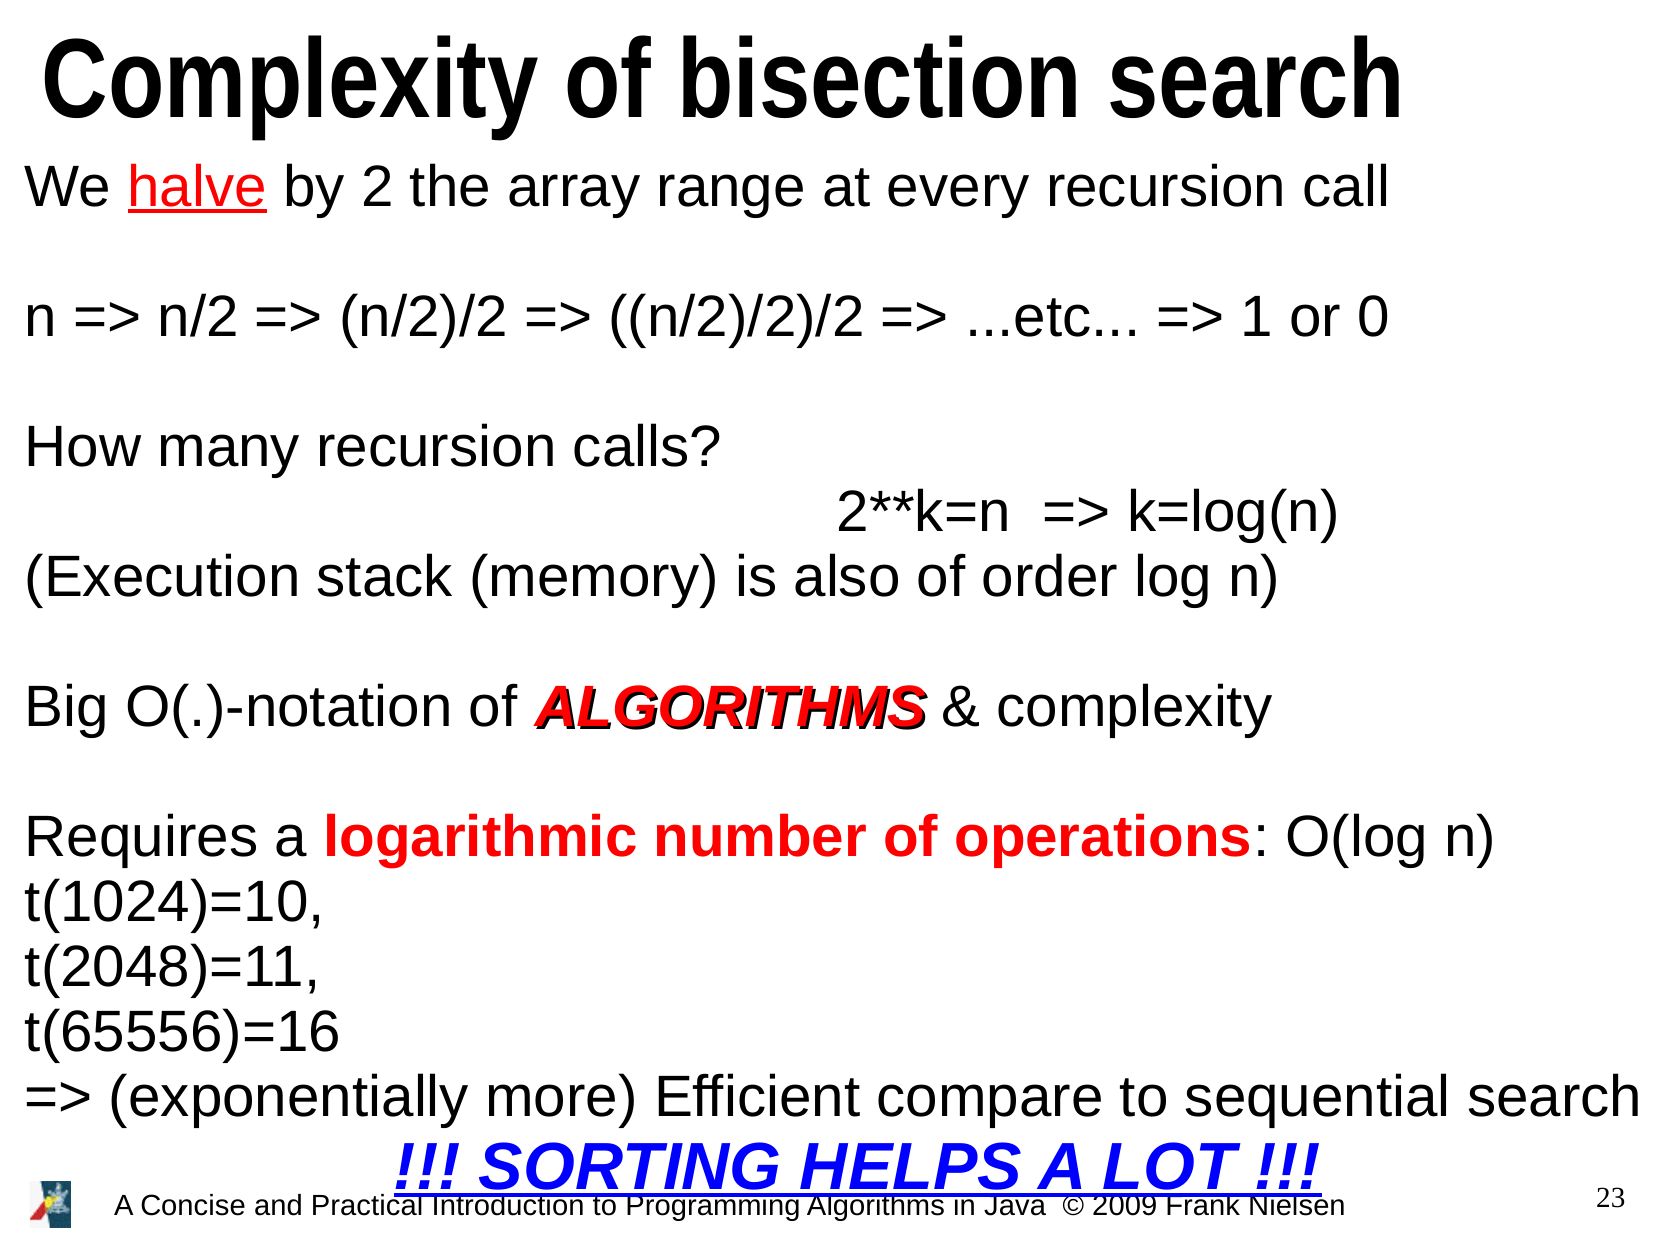

Complexity of bisection search
We halve by 2 the array range at every recursion call
n => n/2 => (n/2)/2 => ((n/2)/2)/2 => ...etc... => 1 or 0
How many recursion calls?
											2**k=n => k=log(n)
(Execution stack (memory) is also of order log n)
Big O(.)-notation of ALGORITHMS & complexity
Requires a logarithmic number of operations: O(log n)
t(1024)=10,
t(2048)=11,
t(65556)=16
=> (exponentially more) Efficient compare to sequential search
					!!! SORTING HELPS A LOT !!!